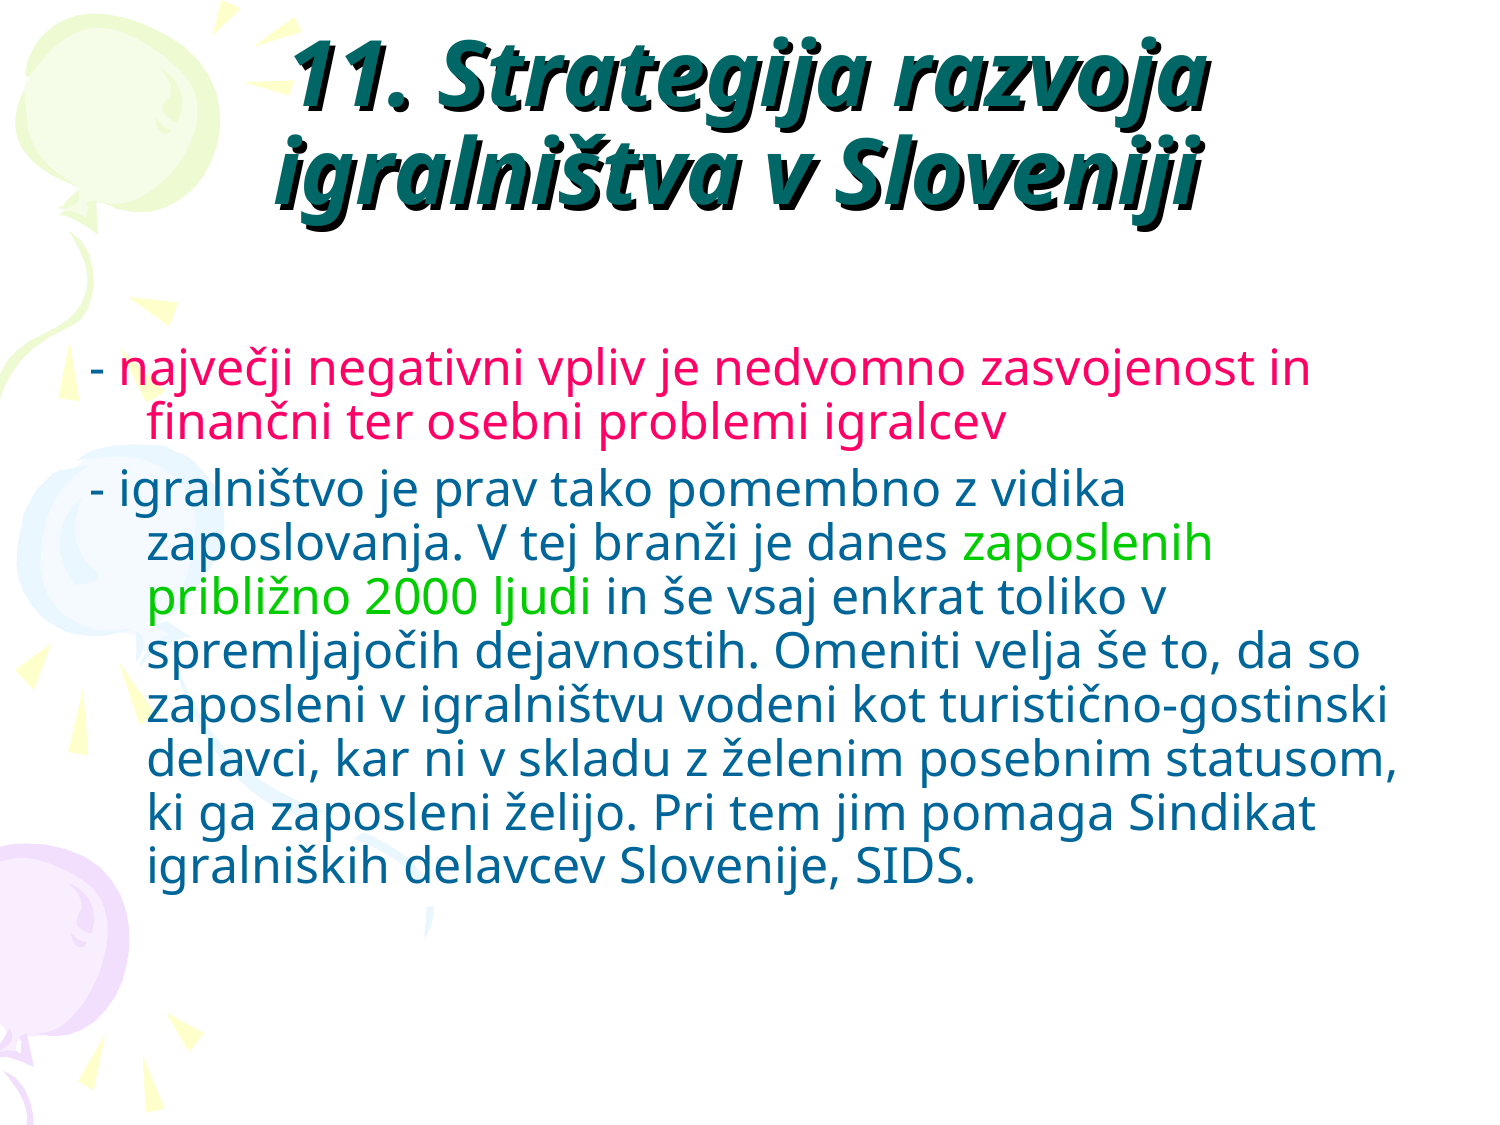

# 11. Strategija razvoja igralništva v Sloveniji
- največji negativni vpliv je nedvomno zasvojenost in finančni ter osebni problemi igralcev
- igralništvo je prav tako pomembno z vidika zaposlovanja. V tej branži je danes zaposlenih približno 2000 ljudi in še vsaj enkrat toliko v spremljajočih dejavnostih. Omeniti velja še to, da so zaposleni v igralništvu vodeni kot turistično-gostinski delavci, kar ni v skladu z želenim posebnim statusom, ki ga zaposleni želijo. Pri tem jim pomaga Sindikat igralniških delavcev Slovenije, SIDS.